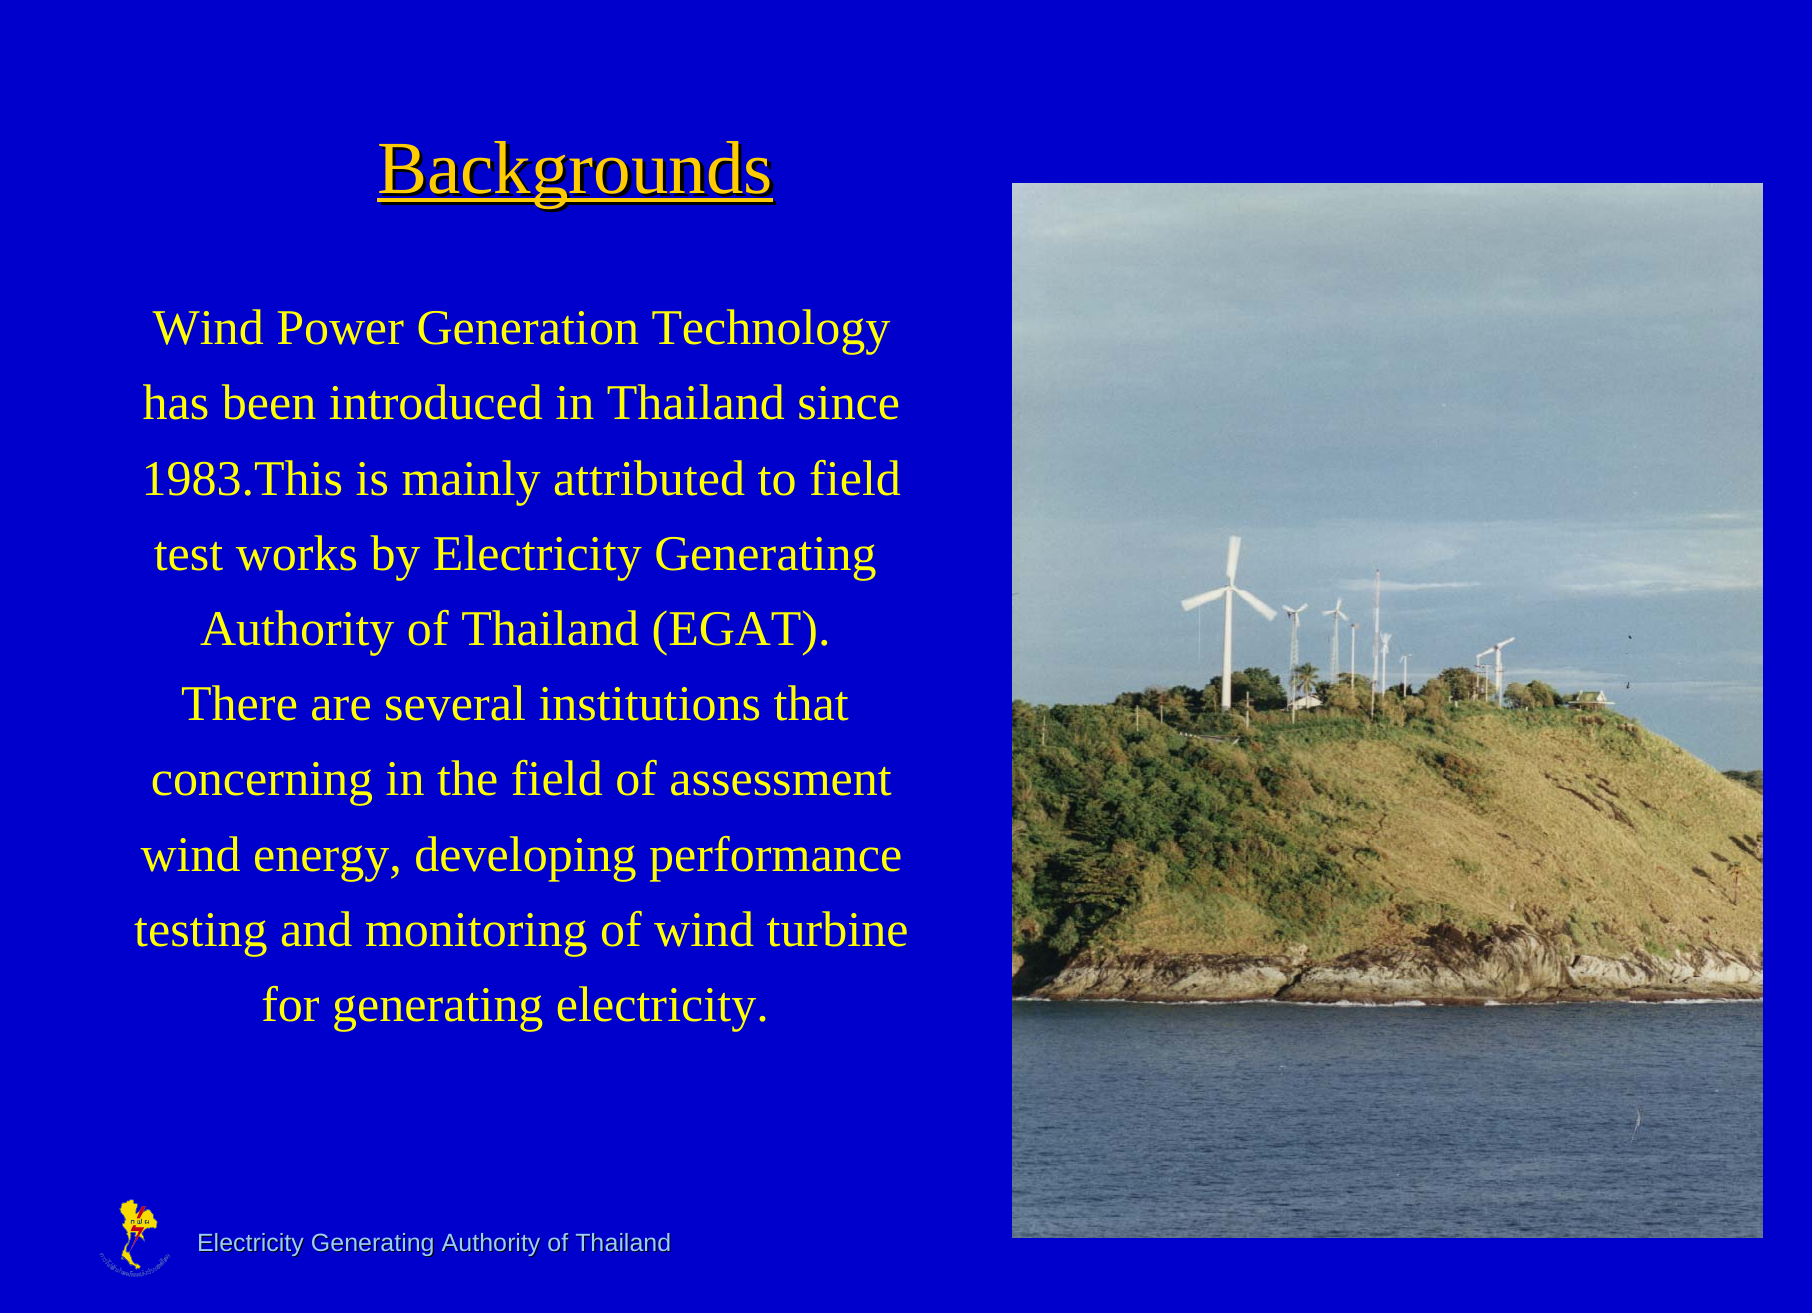

Backgrounds
Wind Power Generation Technology
has been introduced in Thailand since
1983.This is mainly attributed to field
test works by Electricity Generating
Authority of Thailand (EGAT).
There are several institutions that
concerning in the field of assessment
wind energy, developing performance
testing and monitoring of wind turbine
for generating electricity.